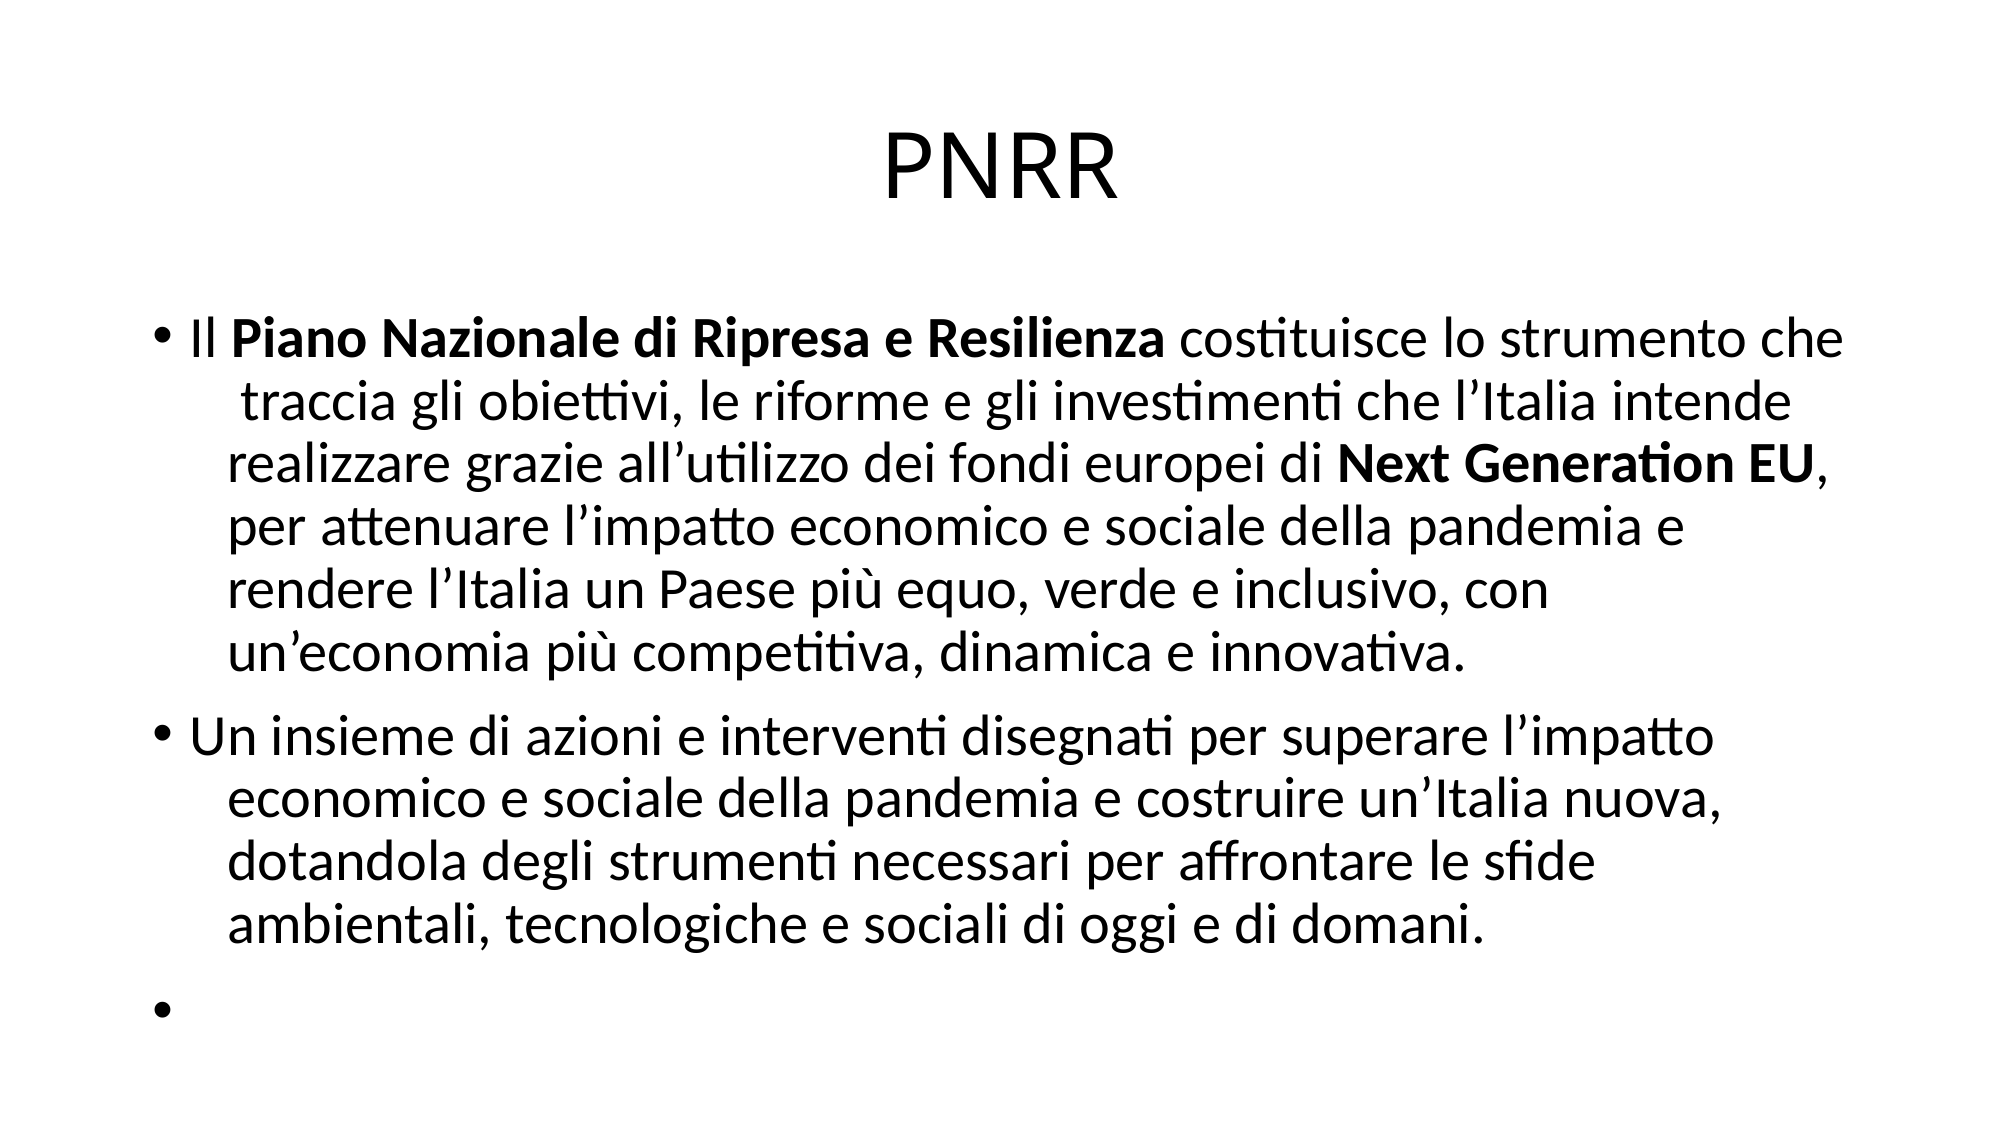

# PNRR
Il Piano Nazionale di Ripresa e Resilienza costituisce lo strumento che  traccia gli obiettivi, le riforme e gli investimenti che l’Italia intende realizzare grazie all’utilizzo dei fondi europei di Next Generation EU, per attenuare l’impatto economico e sociale della pandemia e rendere l’Italia un Paese più equo, verde e inclusivo, con un’economia più competitiva, dinamica e innovativa.
Un insieme di azioni e interventi disegnati per superare l’impatto economico e sociale della pandemia e costruire un’Italia nuova, dotandola degli strumenti necessari per affrontare le sfide ambientali, tecnologiche e sociali di oggi e di domani.